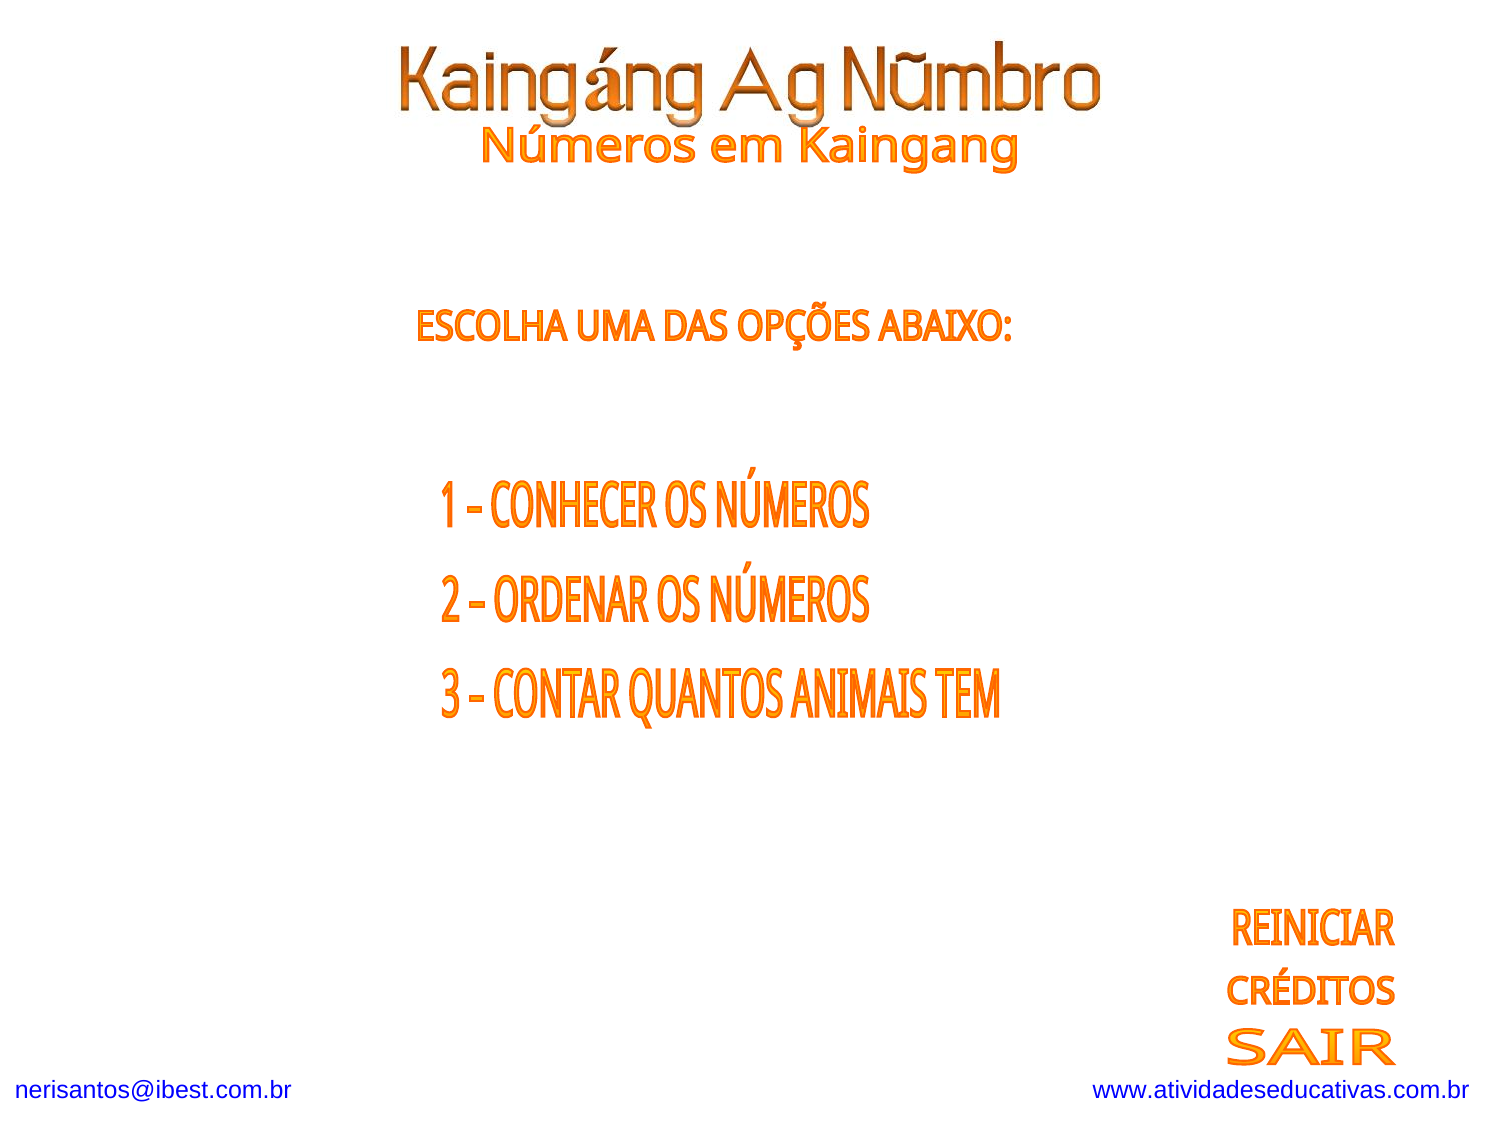

ESCOLHA UMA DAS OPÇÕES ABAIXO:
1 – CONHECER OS NÚMEROS
2 – ORDENAR OS NÚMEROS
3 – CONTAR QUANTOS ANIMAIS TEM
REINICIAR
CRÉDITOS
SAIR